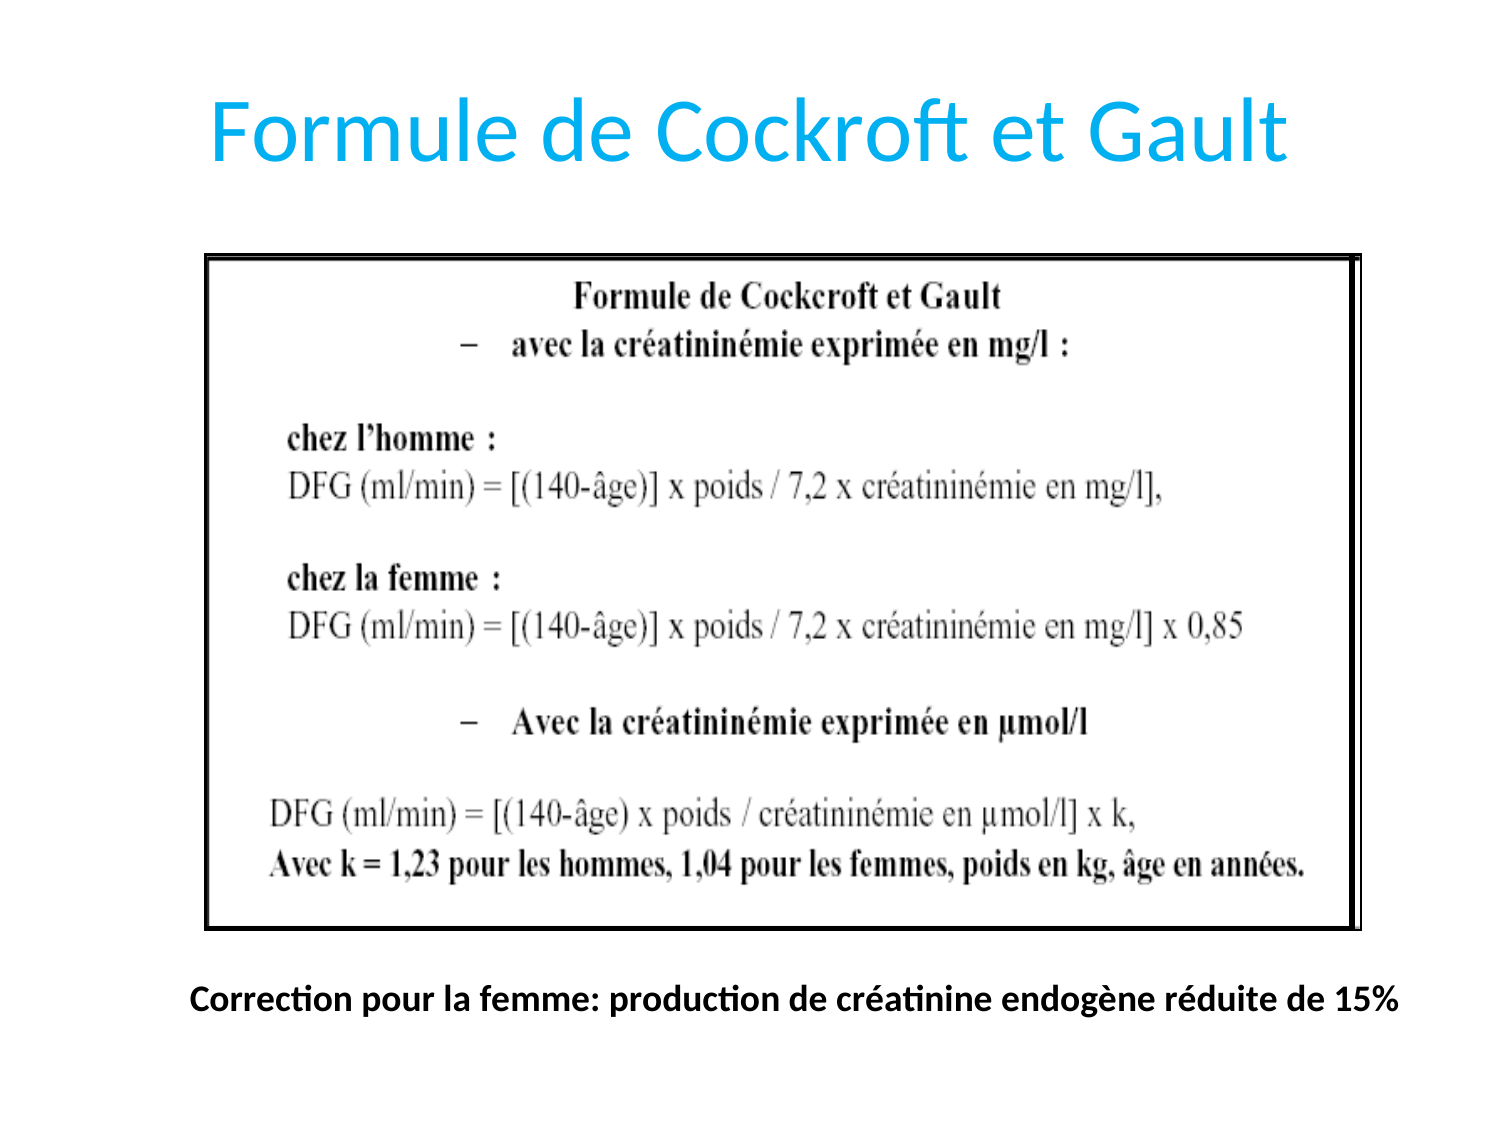

# Formule de Cockroft et Gault
Correction pour la femme: production de créatinine endogène réduite de 15%